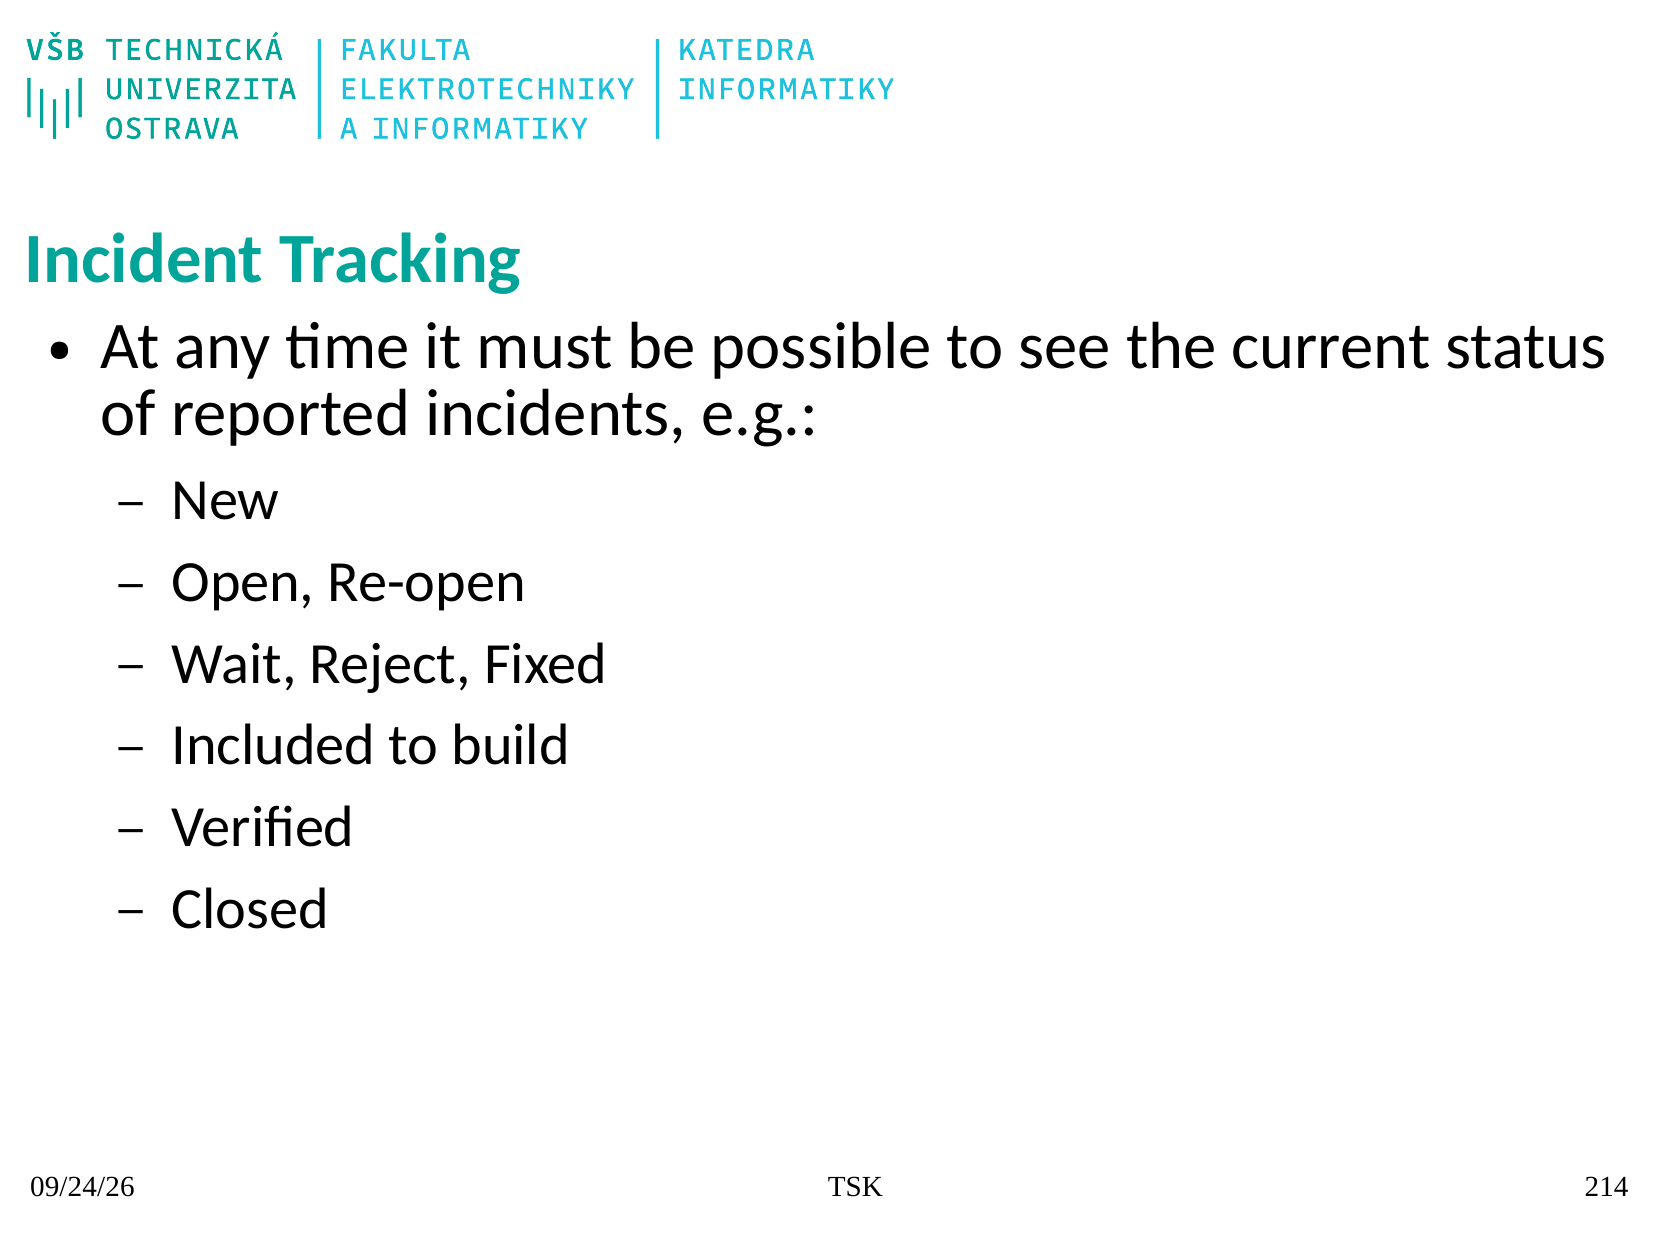

# Incident Tracking
At any time it must be possible to see the current status of reported incidents, e.g.:
New
Open, Re-open
Wait, Reject, Fixed
Included to build
Verified
Closed
TSK
214